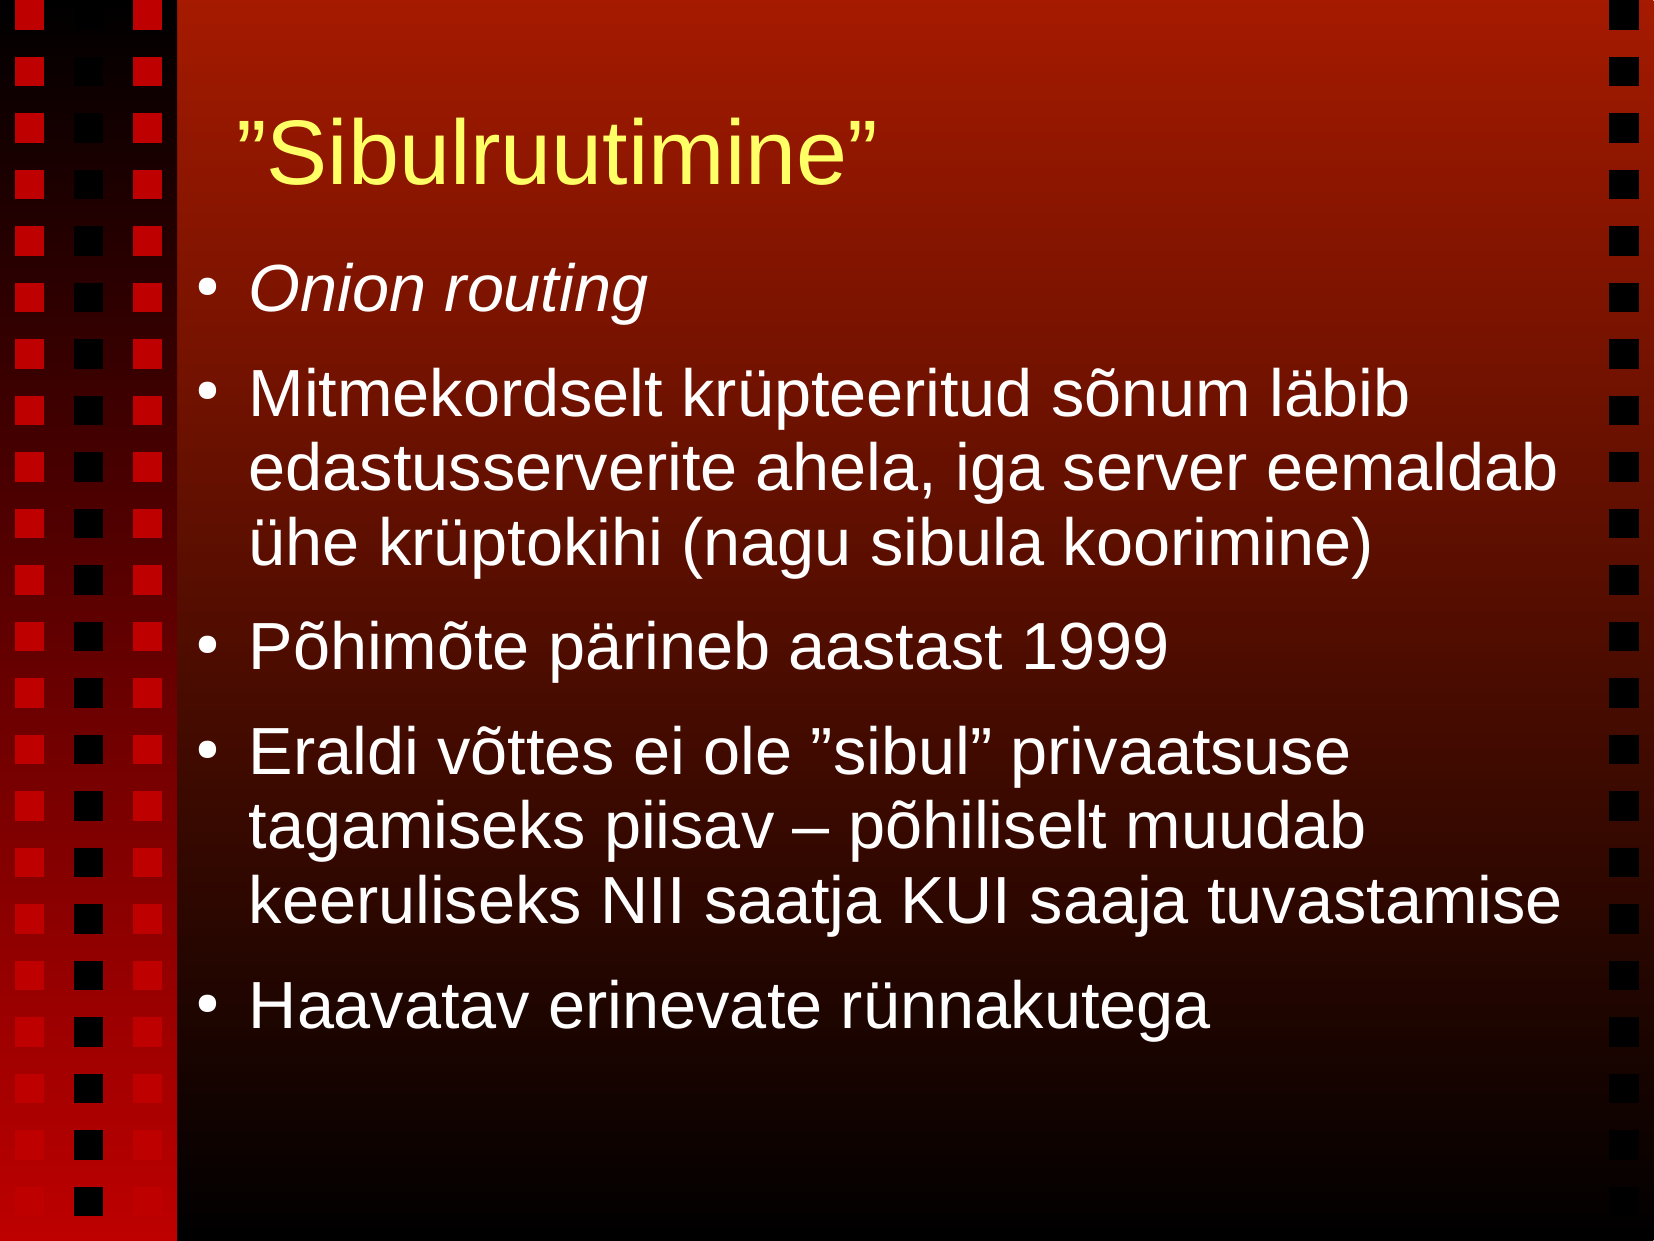

# ”Sibulruutimine”
Onion routing
Mitmekordselt krüpteeritud sõnum läbib edastusserverite ahela, iga server eemaldab ühe krüptokihi (nagu sibula koorimine)
Põhimõte pärineb aastast 1999
Eraldi võttes ei ole ”sibul” privaatsuse tagamiseks piisav – põhiliselt muudab keeruliseks NII saatja KUI saaja tuvastamise
Haavatav erinevate rünnakutega